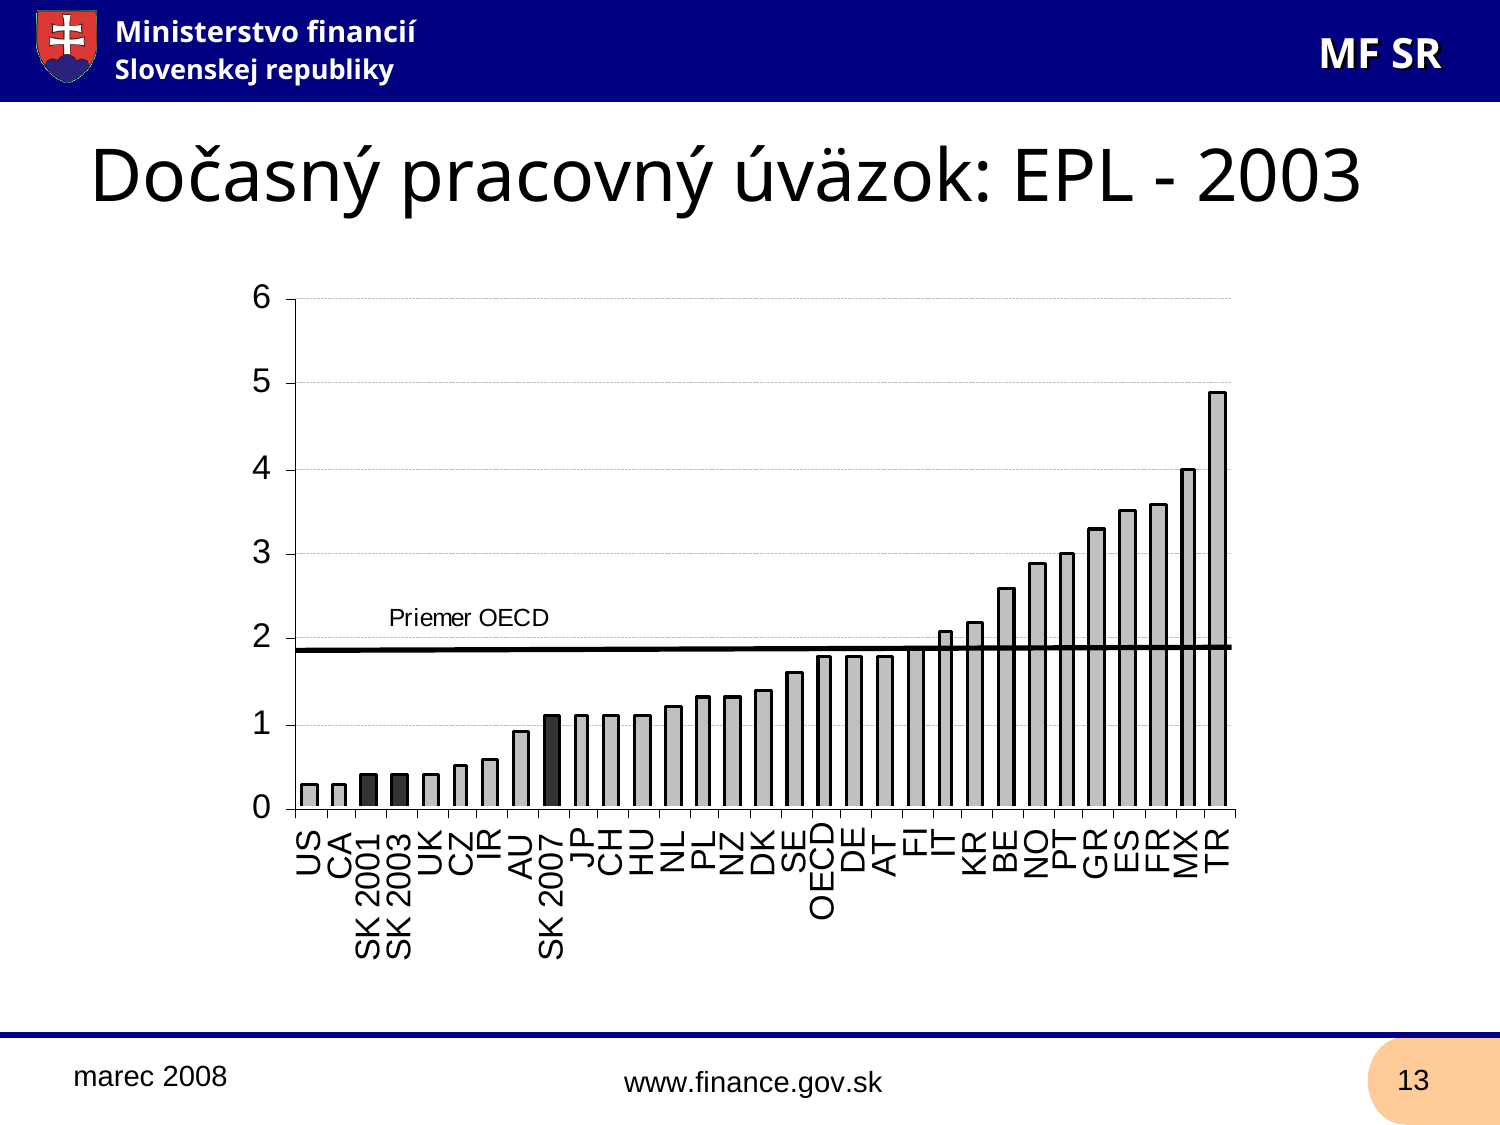

# Dočasný pracovný úväzok: EPL - 2003
marec 2008
13
www.finance.gov.sk